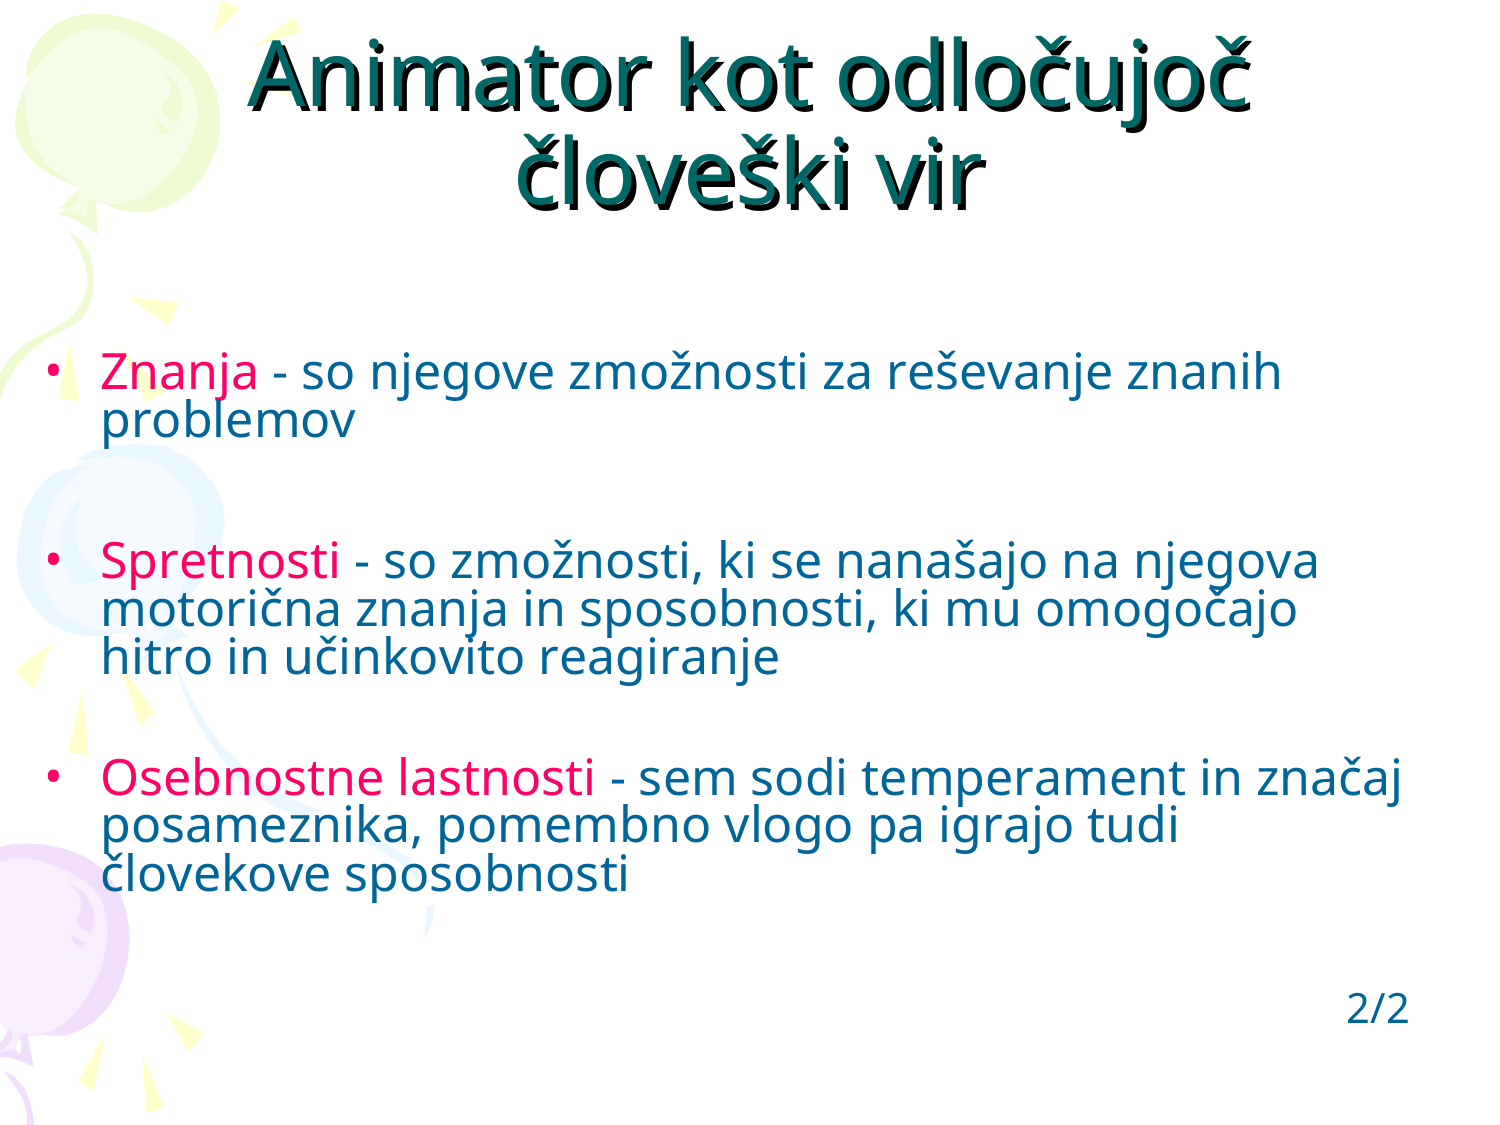

# Animator kot odločujoč človeški vir
Znanja - so njegove zmožnosti za reševanje znanih problemov
Spretnosti - so zmožnosti, ki se nanašajo na njegova motorična znanja in sposobnosti, ki mu omogočajo hitro in učinkovito reagiranje
Osebnostne lastnosti - sem sodi temperament in značaj posameznika, pomembno vlogo pa igrajo tudi človekove sposobnosti
2/2